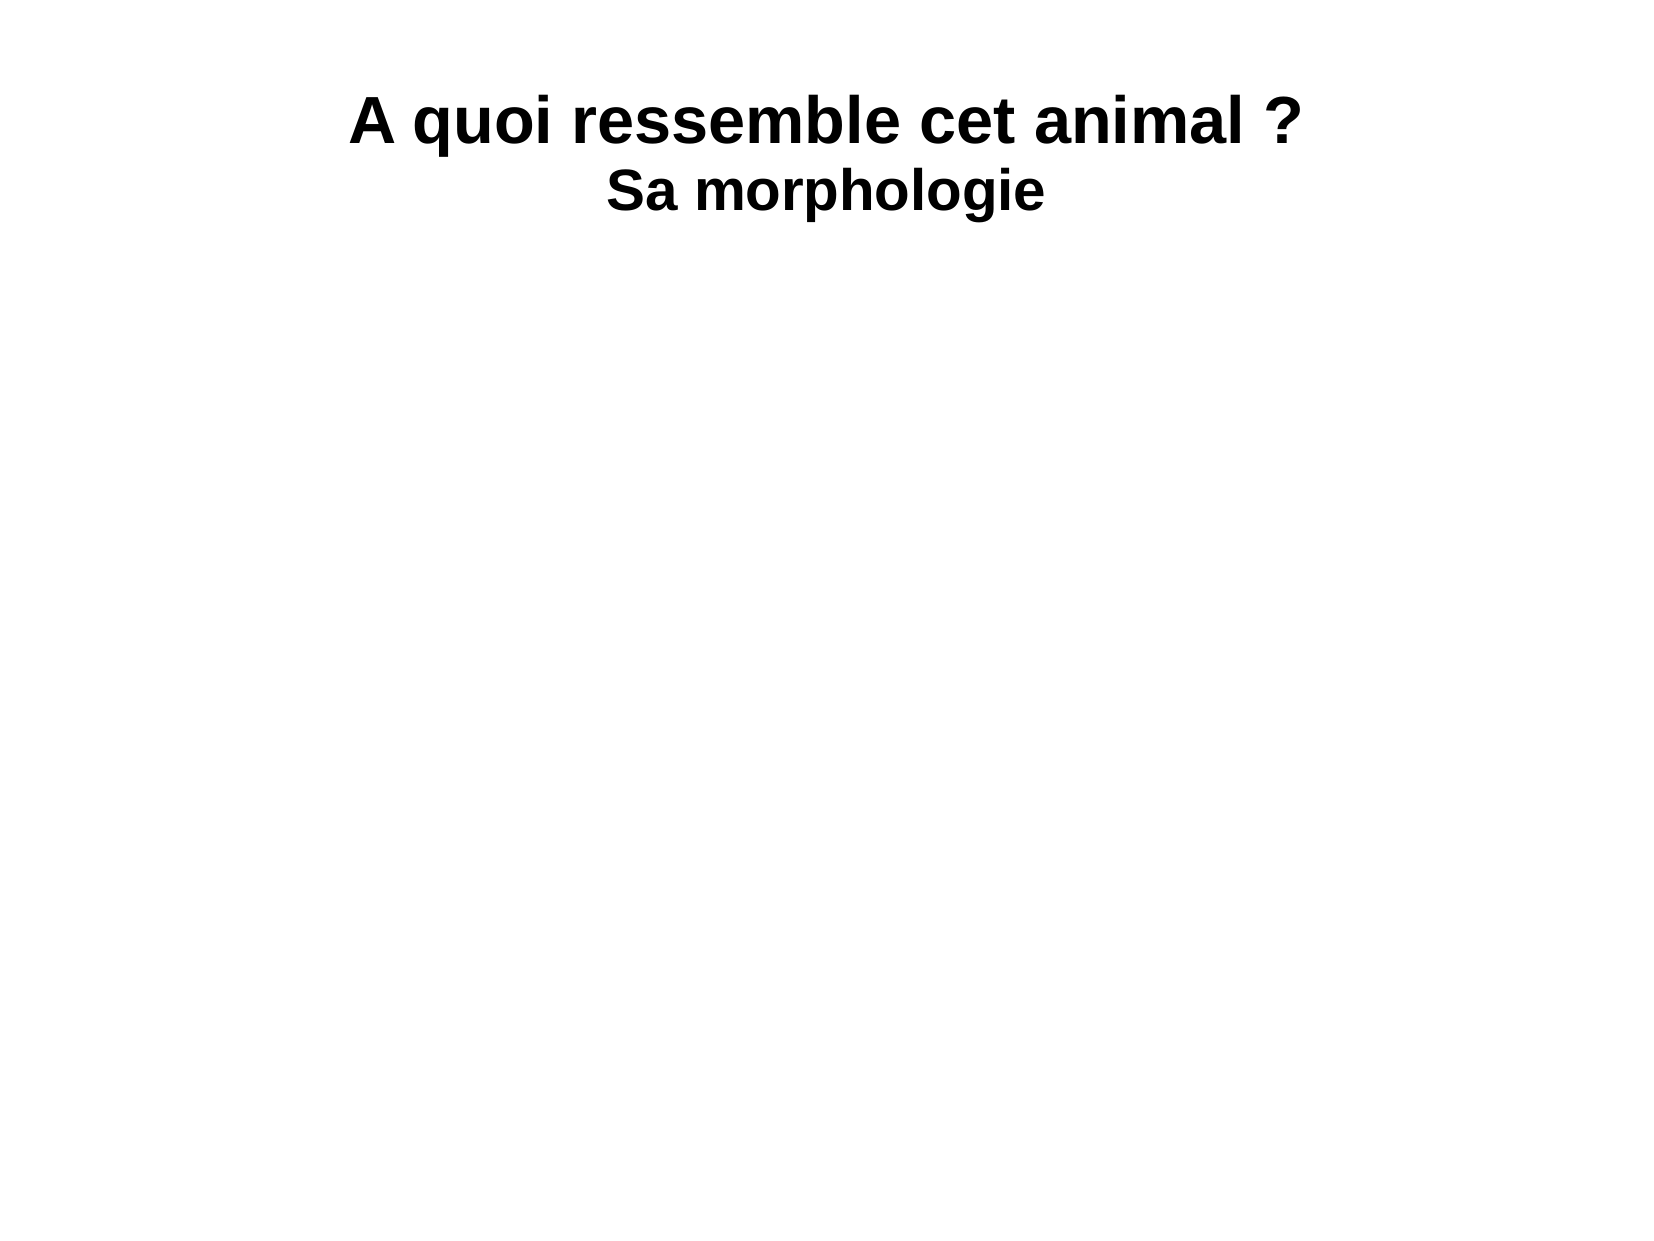

# A quoi ressemble cet animal ? Sa morphologie